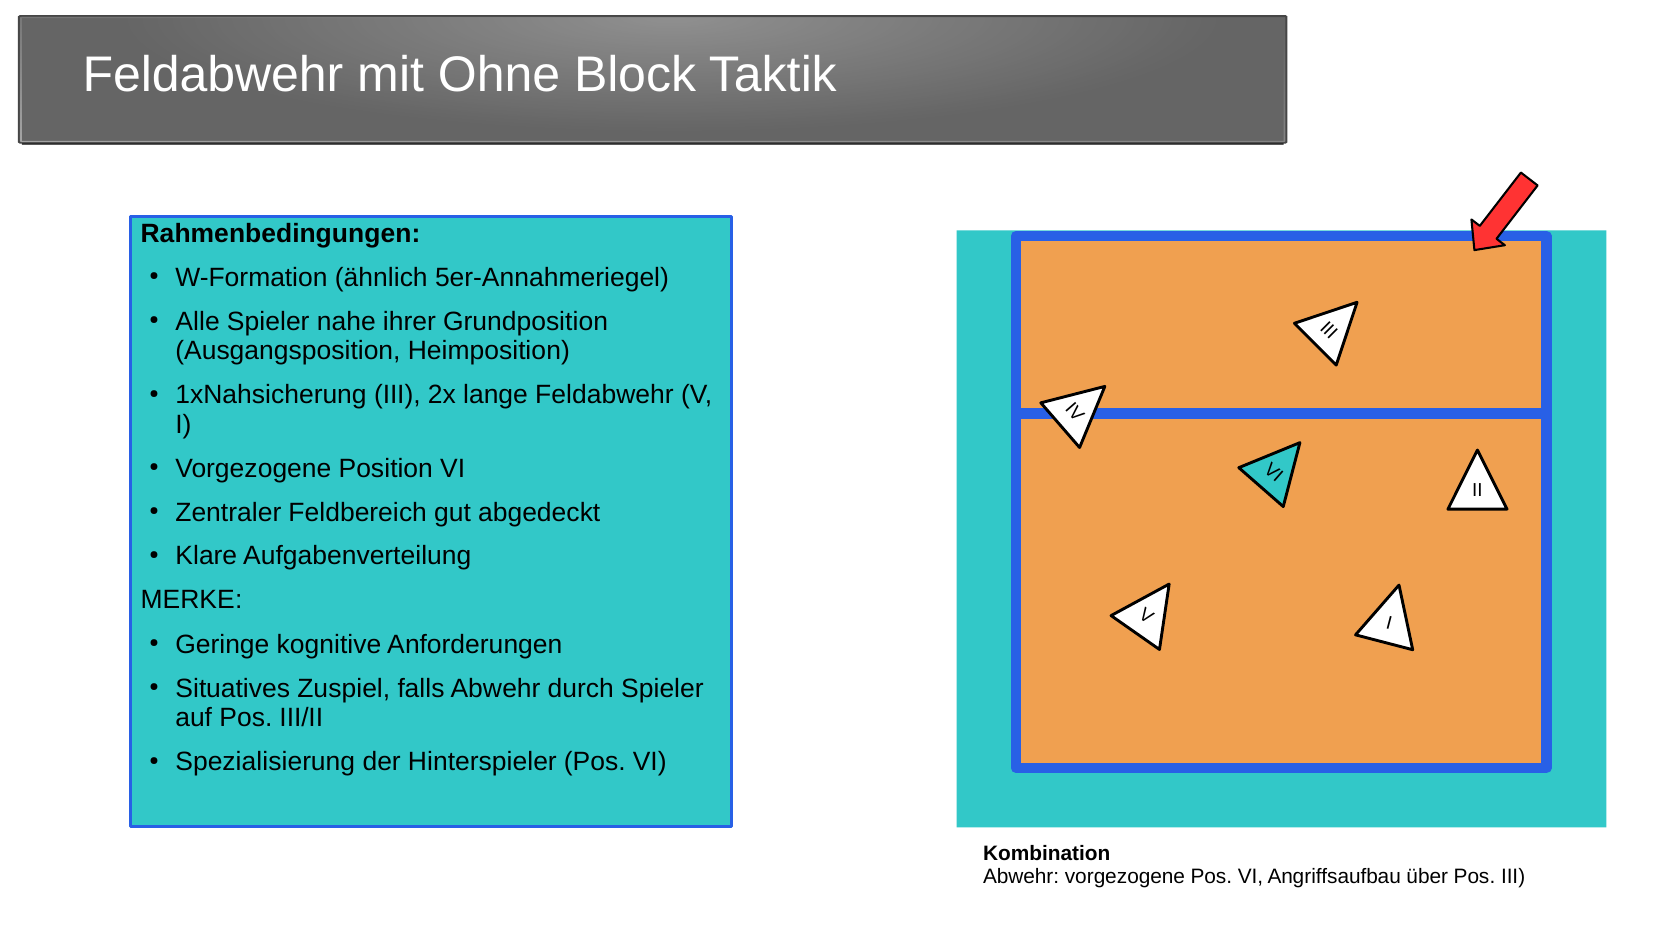

# Feldabwehr mit Ohne Block Taktik
Rahmenbedingungen:
W-Formation (ähnlich 5er-Annahmeriegel)
Alle Spieler nahe ihrer Grundposition (Ausgangsposition, Heimposition)
1xNahsicherung (III), 2x lange Feldabwehr (V, I)
Vorgezogene Position VI
Zentraler Feldbereich gut abgedeckt
Klare Aufgabenverteilung
MERKE:
Geringe kognitive Anforderungen
Situatives Zuspiel, falls Abwehr durch Spieler auf Pos. III/II
Spezialisierung der Hinterspieler (Pos. VI)
f
III
IV
VI
II
V
I
Kombination
Abwehr: vorgezogene Pos. VI, Angriffsaufbau über Pos. III)
I
I
I
I
I
I
II
II
II
III
III
III
IV
IV
IV
V
V
V
VI
VI
VI